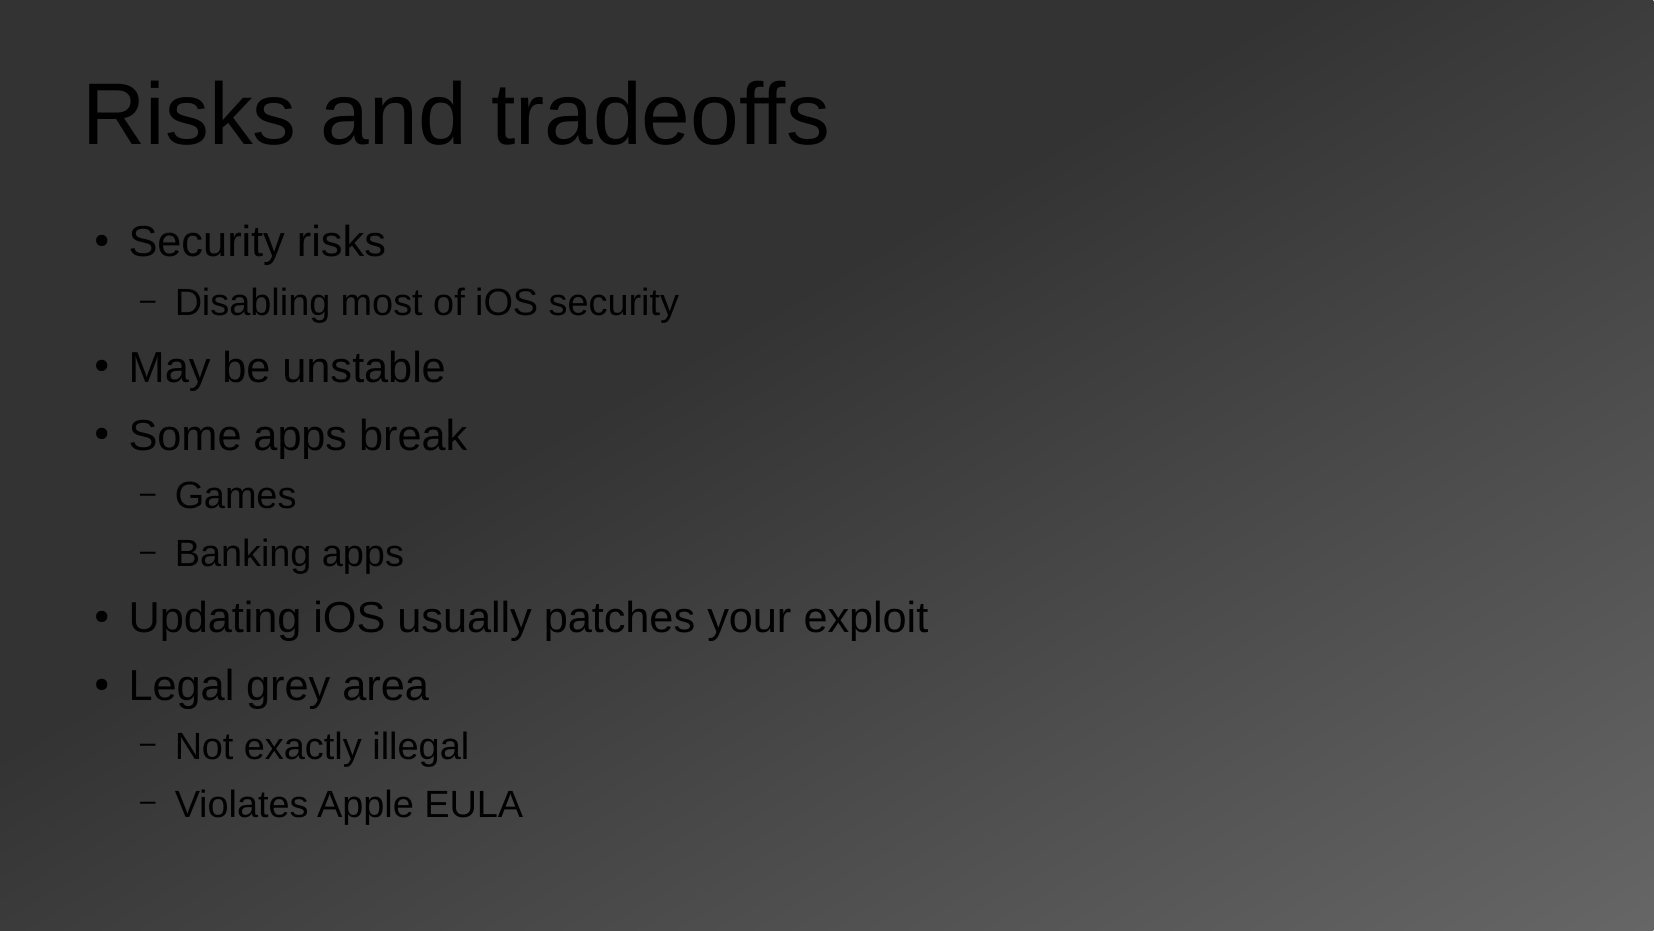

# Risks and tradeoffs
Security risks
Disabling most of iOS security
May be unstable
Some apps break
Games
Banking apps
Updating iOS usually patches your exploit
Legal grey area
Not exactly illegal
Violates Apple EULA